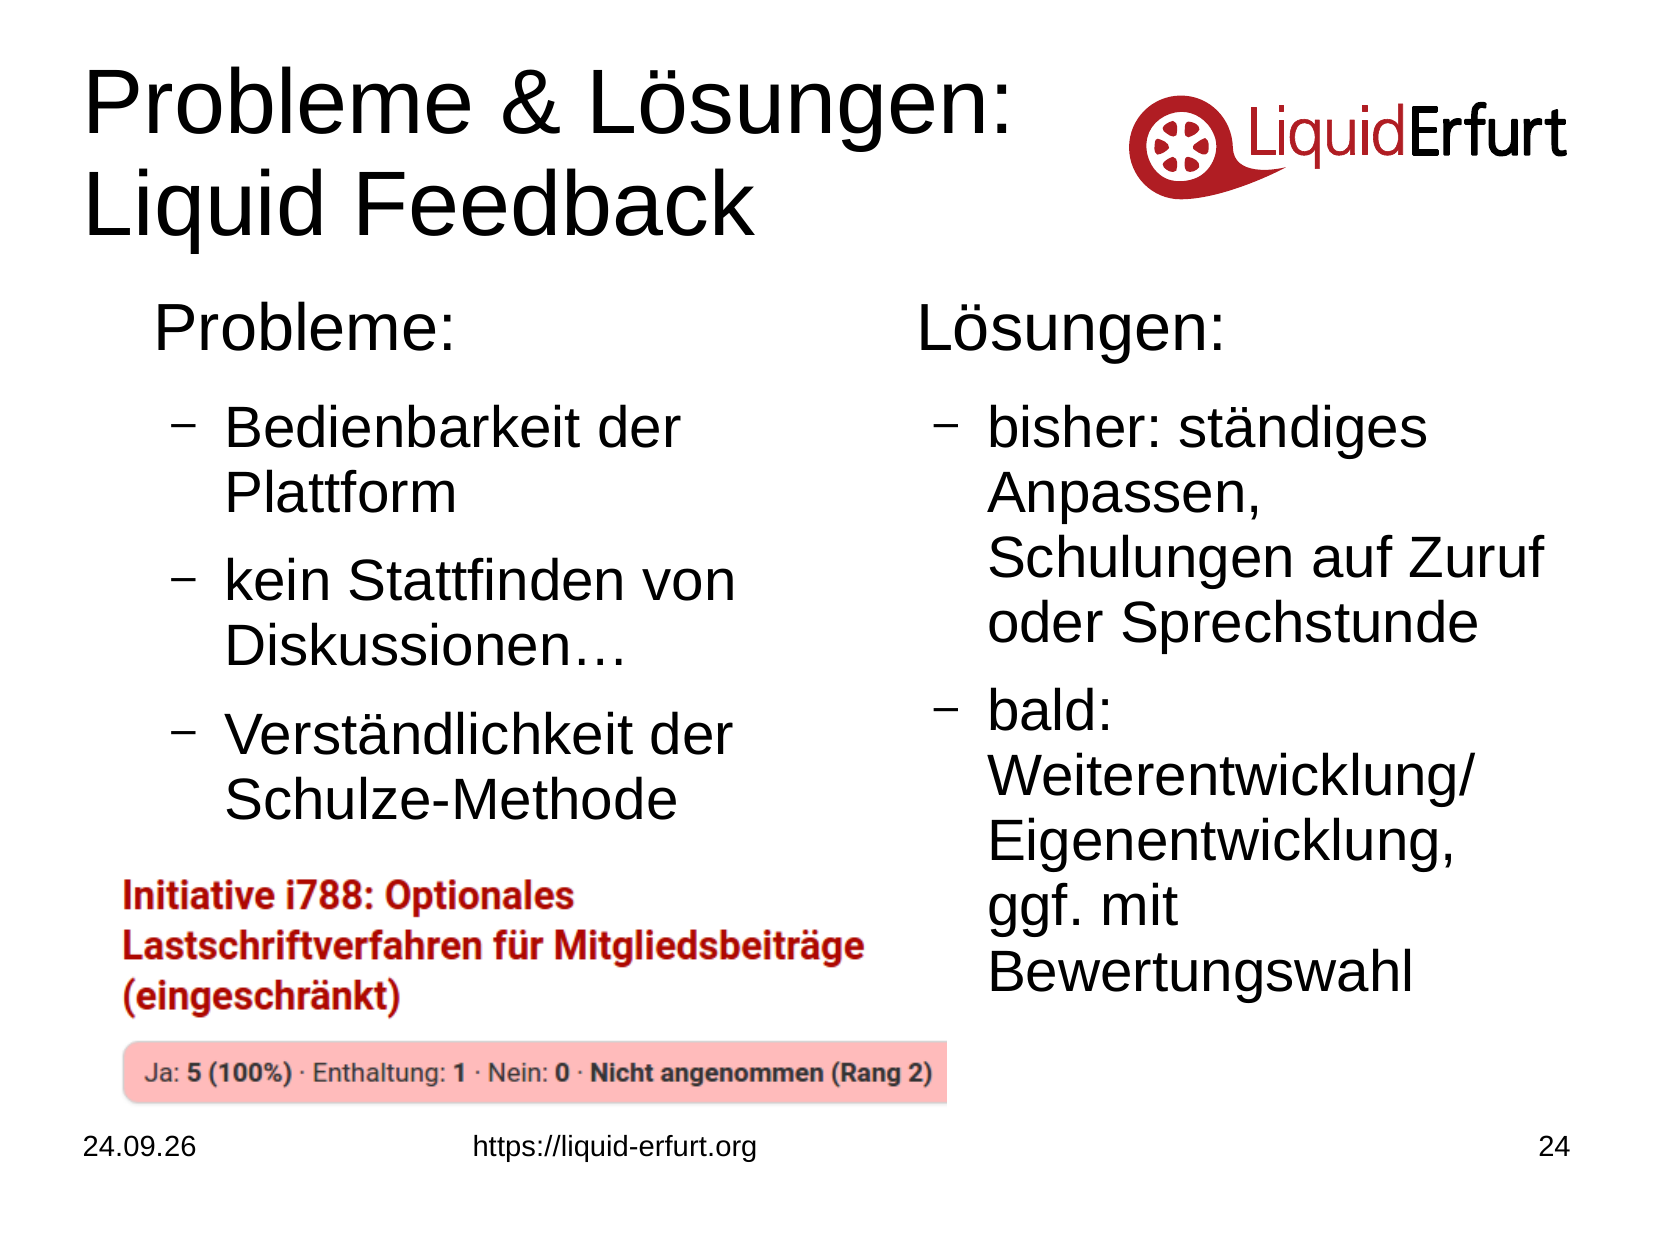

# Probleme & Lösungen: Liquid Feedback
Probleme:
Bedienbarkeit der Plattform
kein Stattfinden von Diskussionen…
Verständlichkeit der Schulze-Methode
Lösungen:
bisher: ständiges Anpassen, Schulungen auf Zuruf oder Sprechstunde
bald: Weiterentwicklung/ Eigenentwicklung, ggf. mit Bewertungswahl
https://liquid-erfurt.org
24